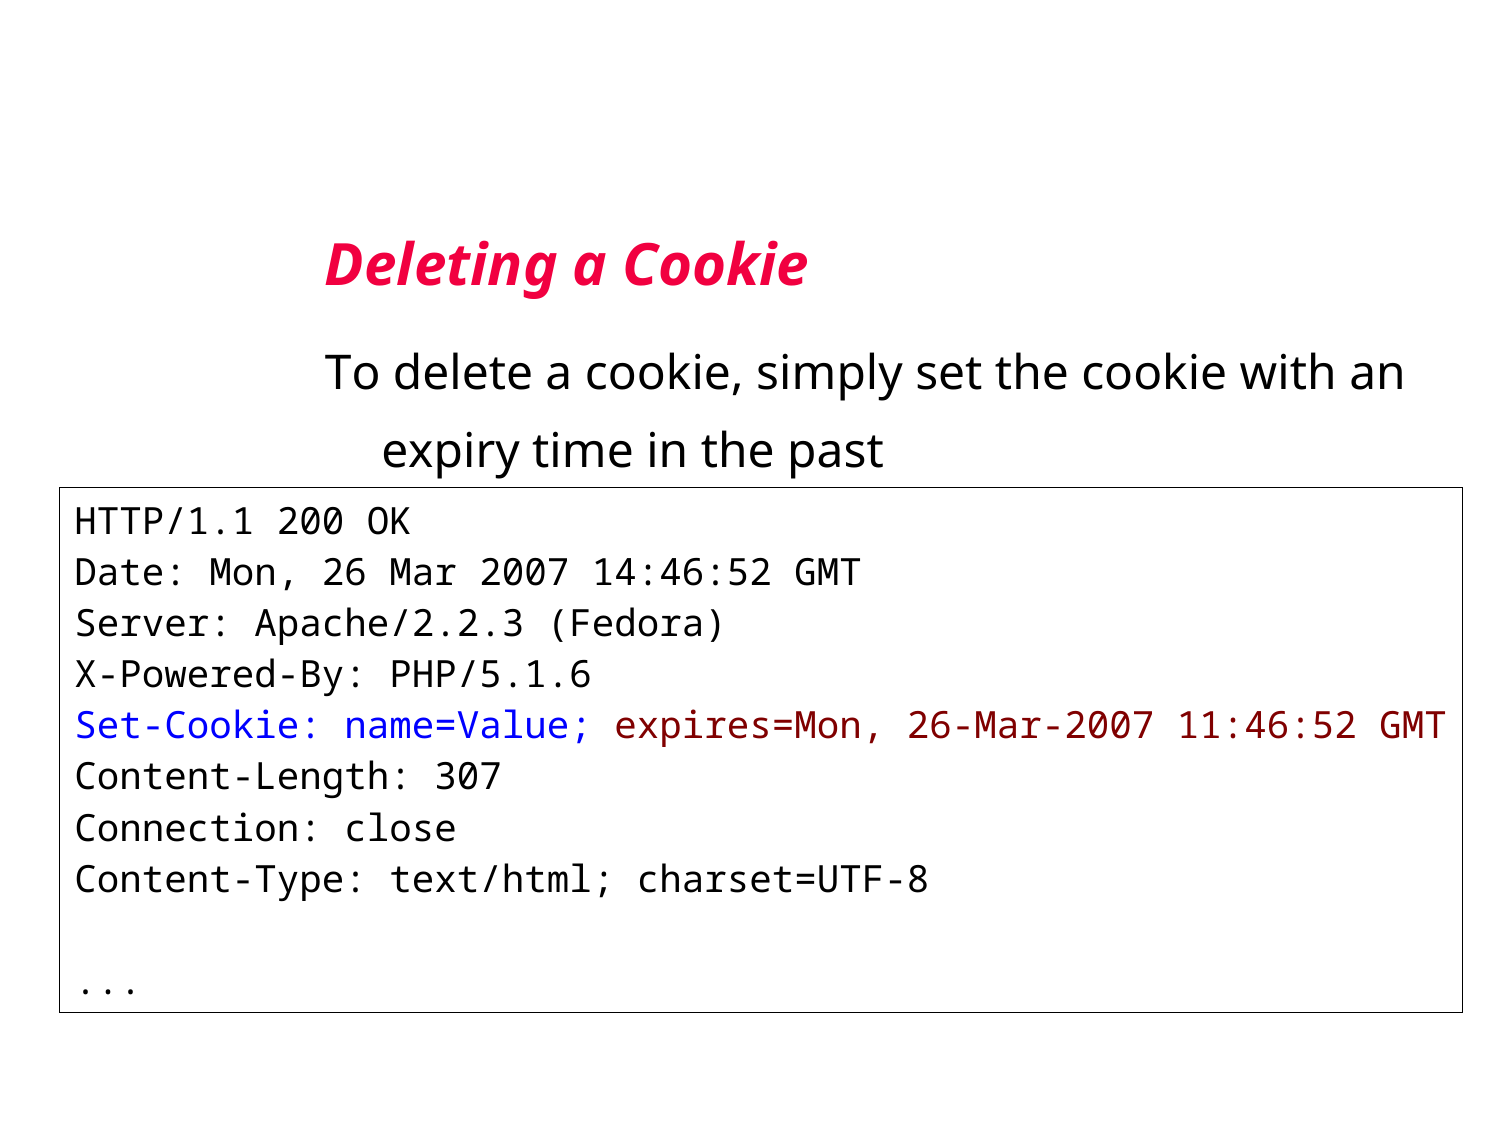

# Deleting a Cookie
To delete a cookie, simply set the cookie with an expiry time in the past
HTTP/1.1 200 OK
Date: Mon, 26 Mar 2007 14:46:52 GMT
Server: Apache/2.2.3 (Fedora)
X-Powered-By: PHP/5.1.6
Set-Cookie: name=Value; expires=Mon, 26-Mar-2007 11:46:52 GMT
Content-Length: 307
Connection: close
Content-Type: text/html; charset=UTF-8
...
17